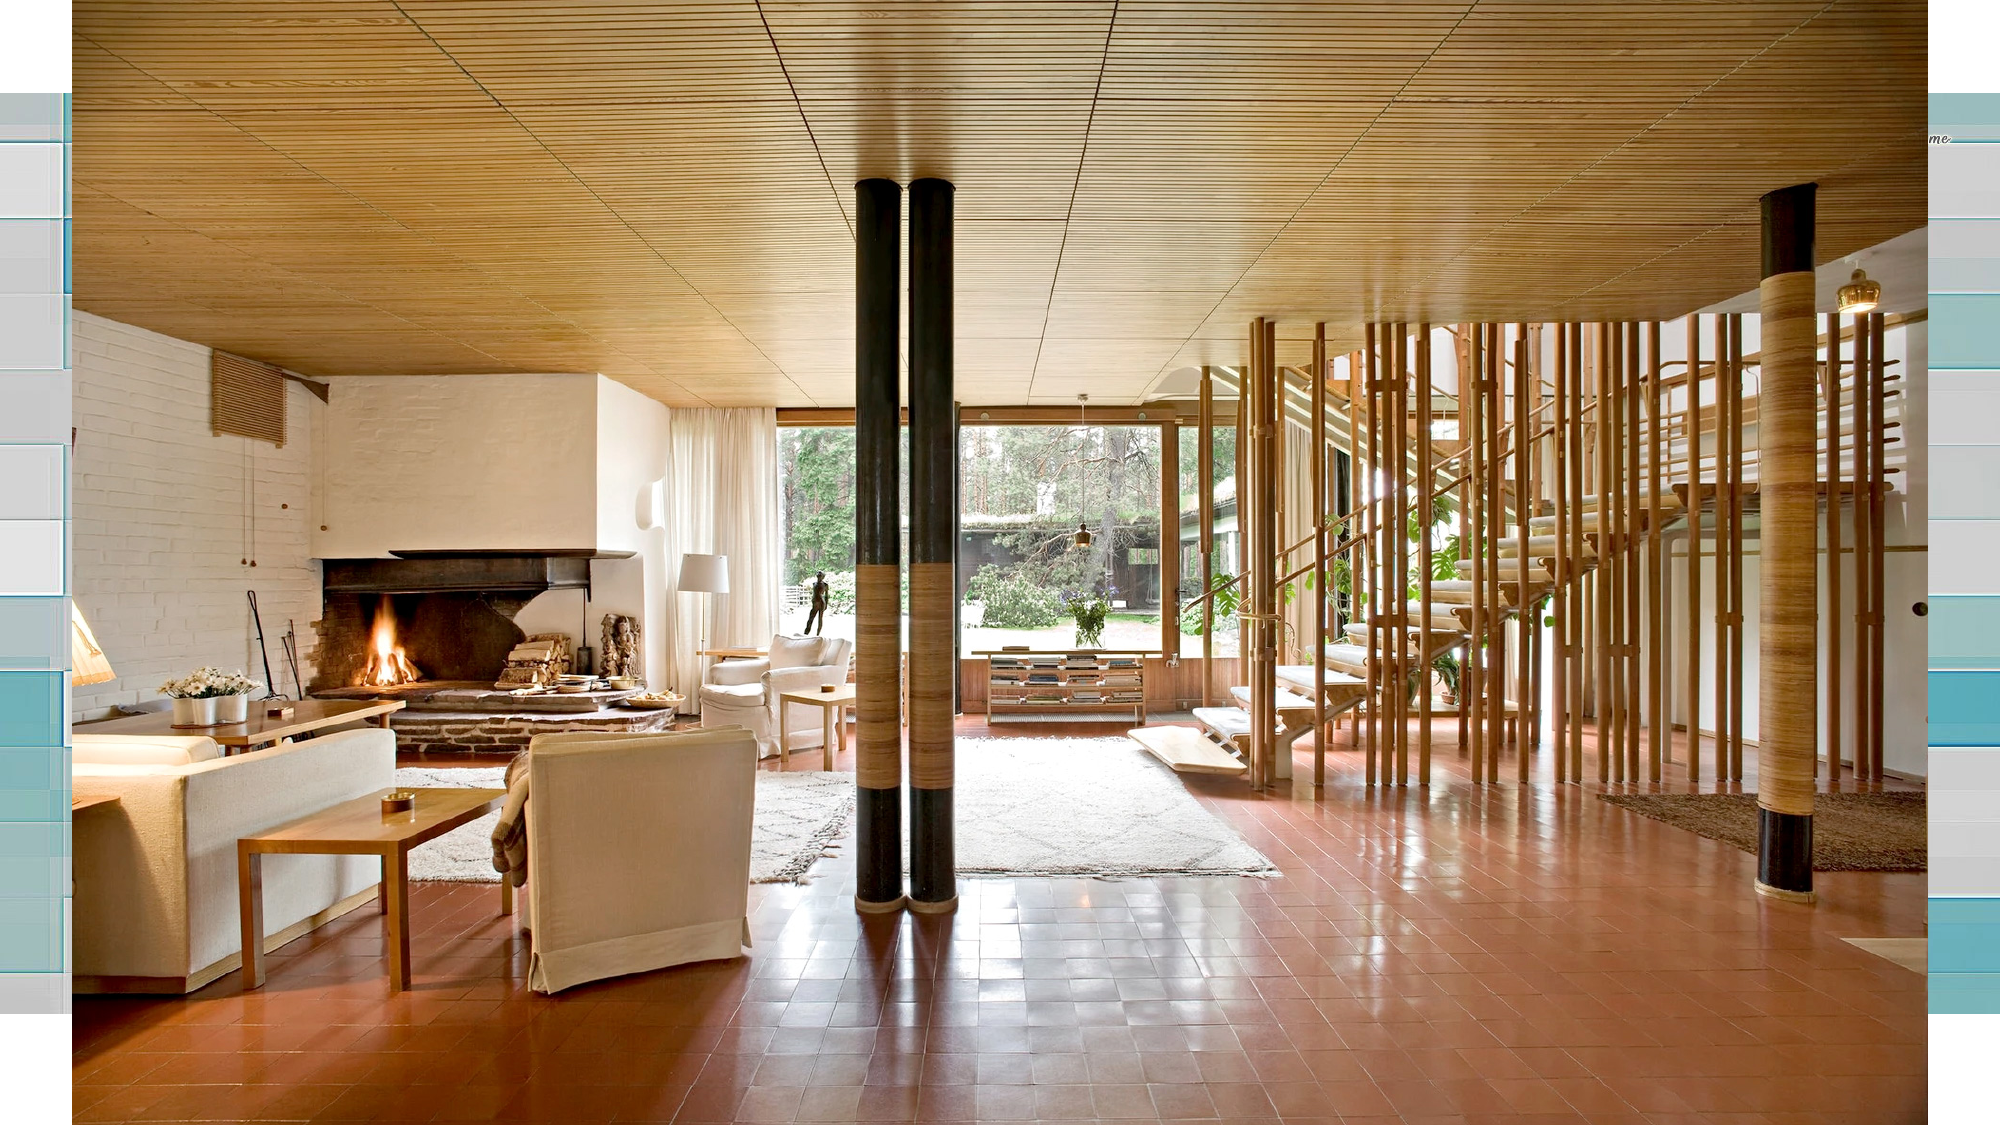

# Alvar Aalto (1898-1976)
Architekt: stavby by měly splynout s přírodou a zároveň vyhovovat všem potřebám člověka
30. léta: knihovna ve Vyborgu, vila Mairea, sanatorium v Paimio
Dále univerzita v Jyväskylä či Finlandia talo (1971)
Designér: nábytek, bytové doplňky (Savojská/Aaltova váza, 1936)
1935: založil firmu Artek